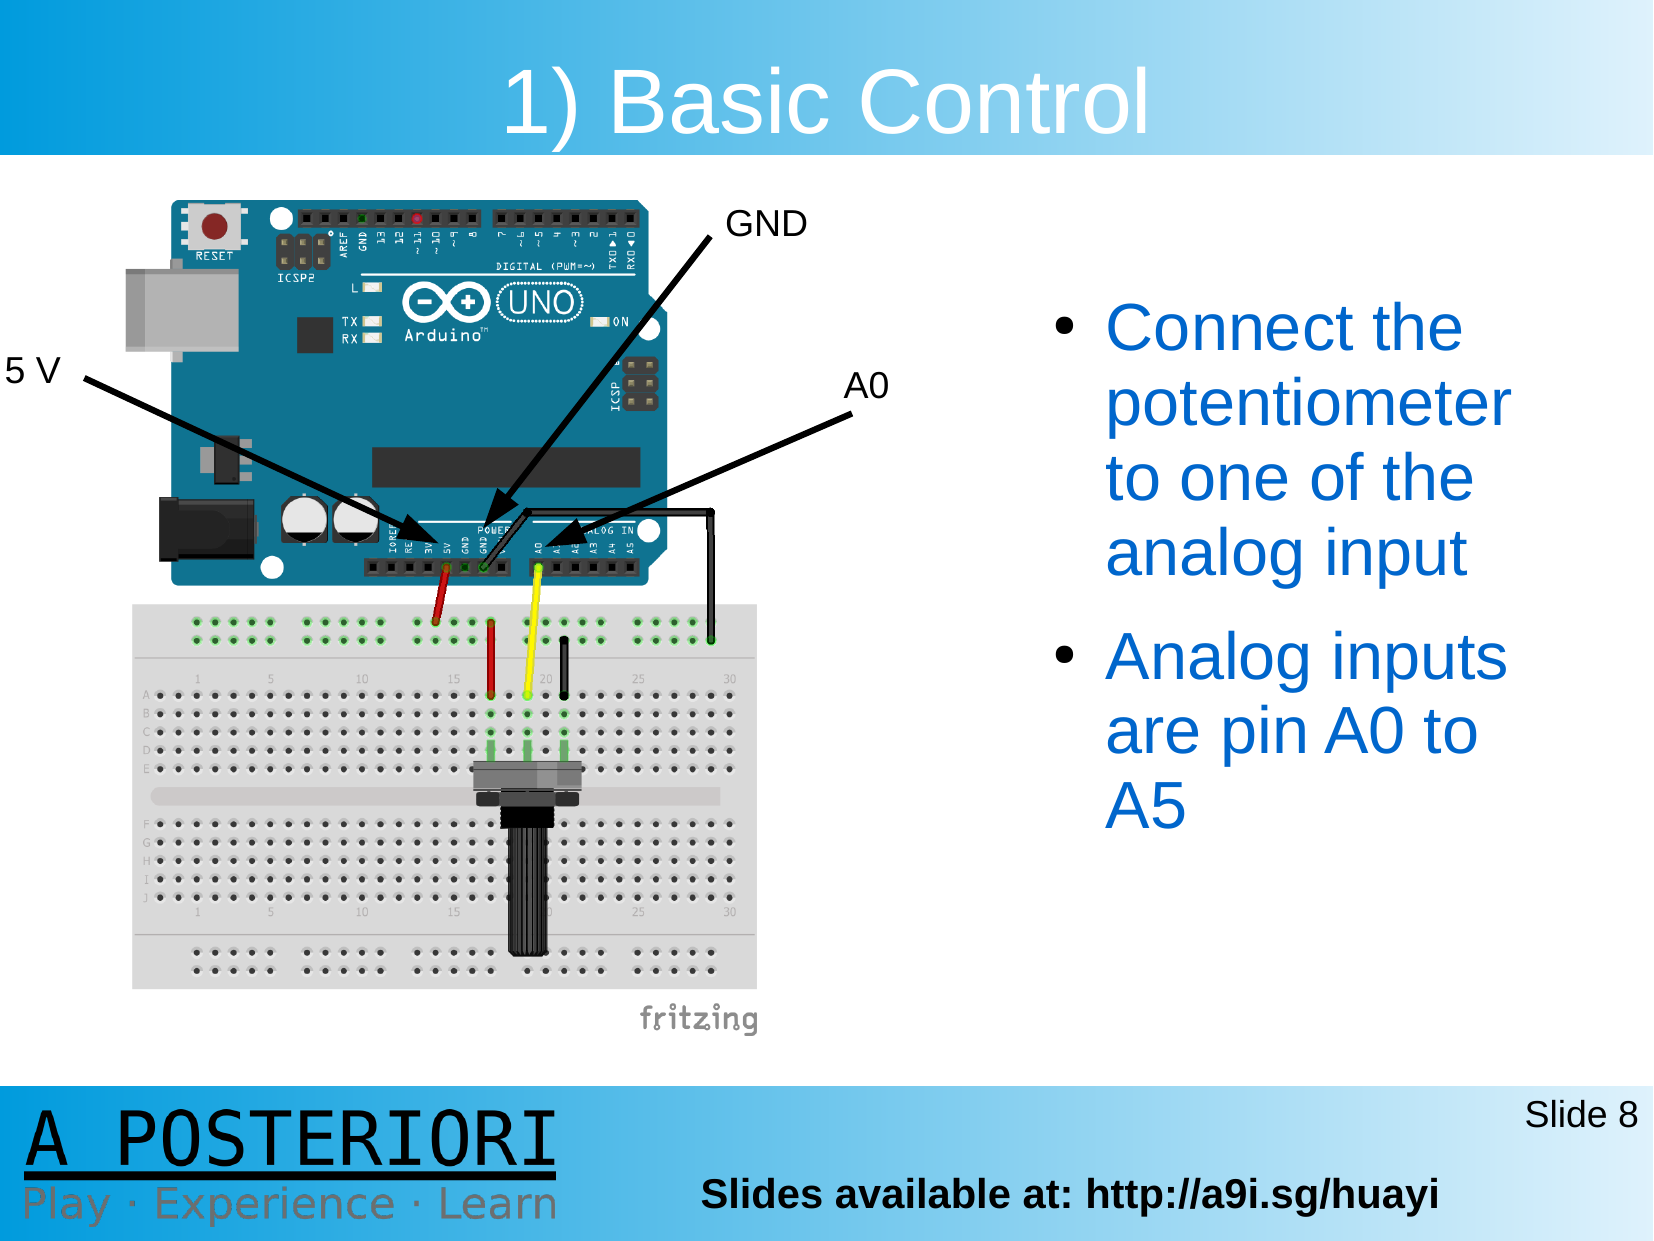

# 1) Basic Control
GND
Connect the potentiometer to one of the analog input
Analog inputs are pin A0 to A5
5 V
A0